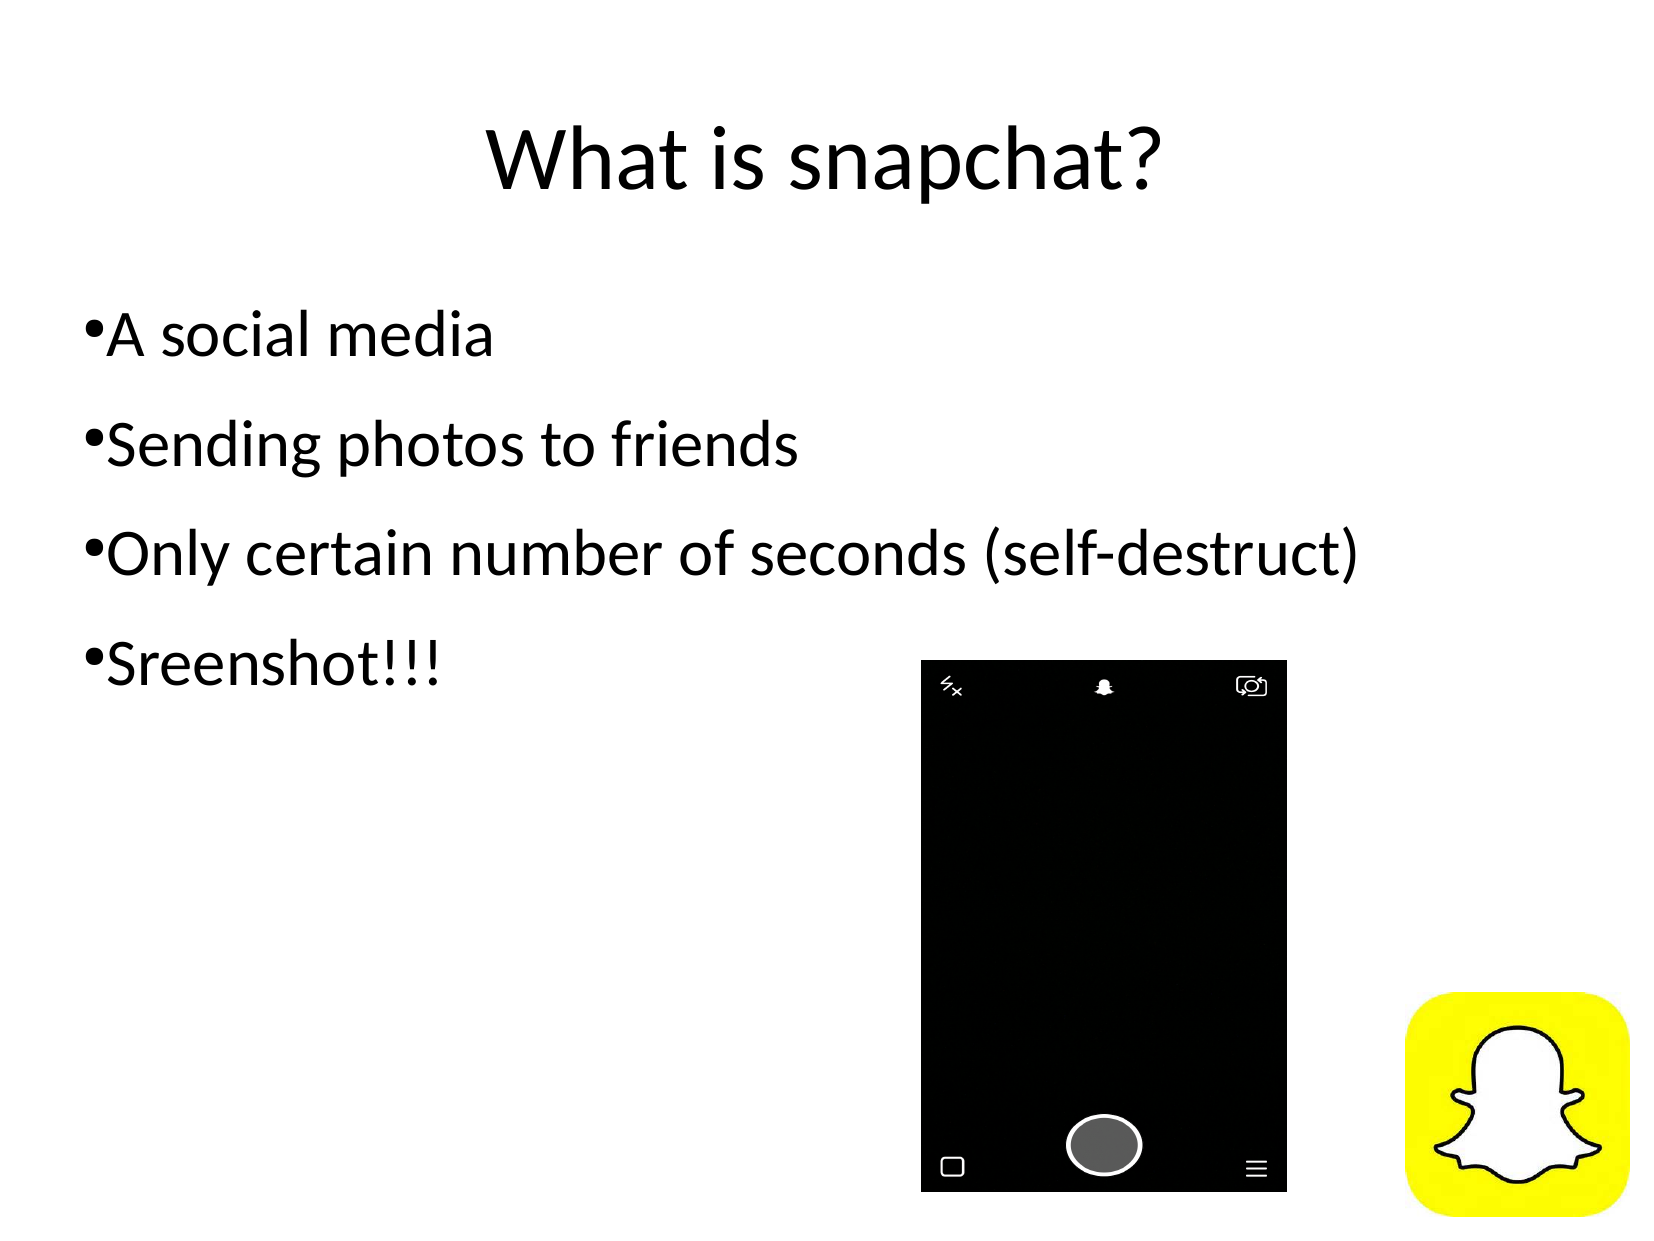

# What is snapchat?
A social media
Sending photos to friends
Only certain number of seconds (self-destruct)
Sreenshot!!!